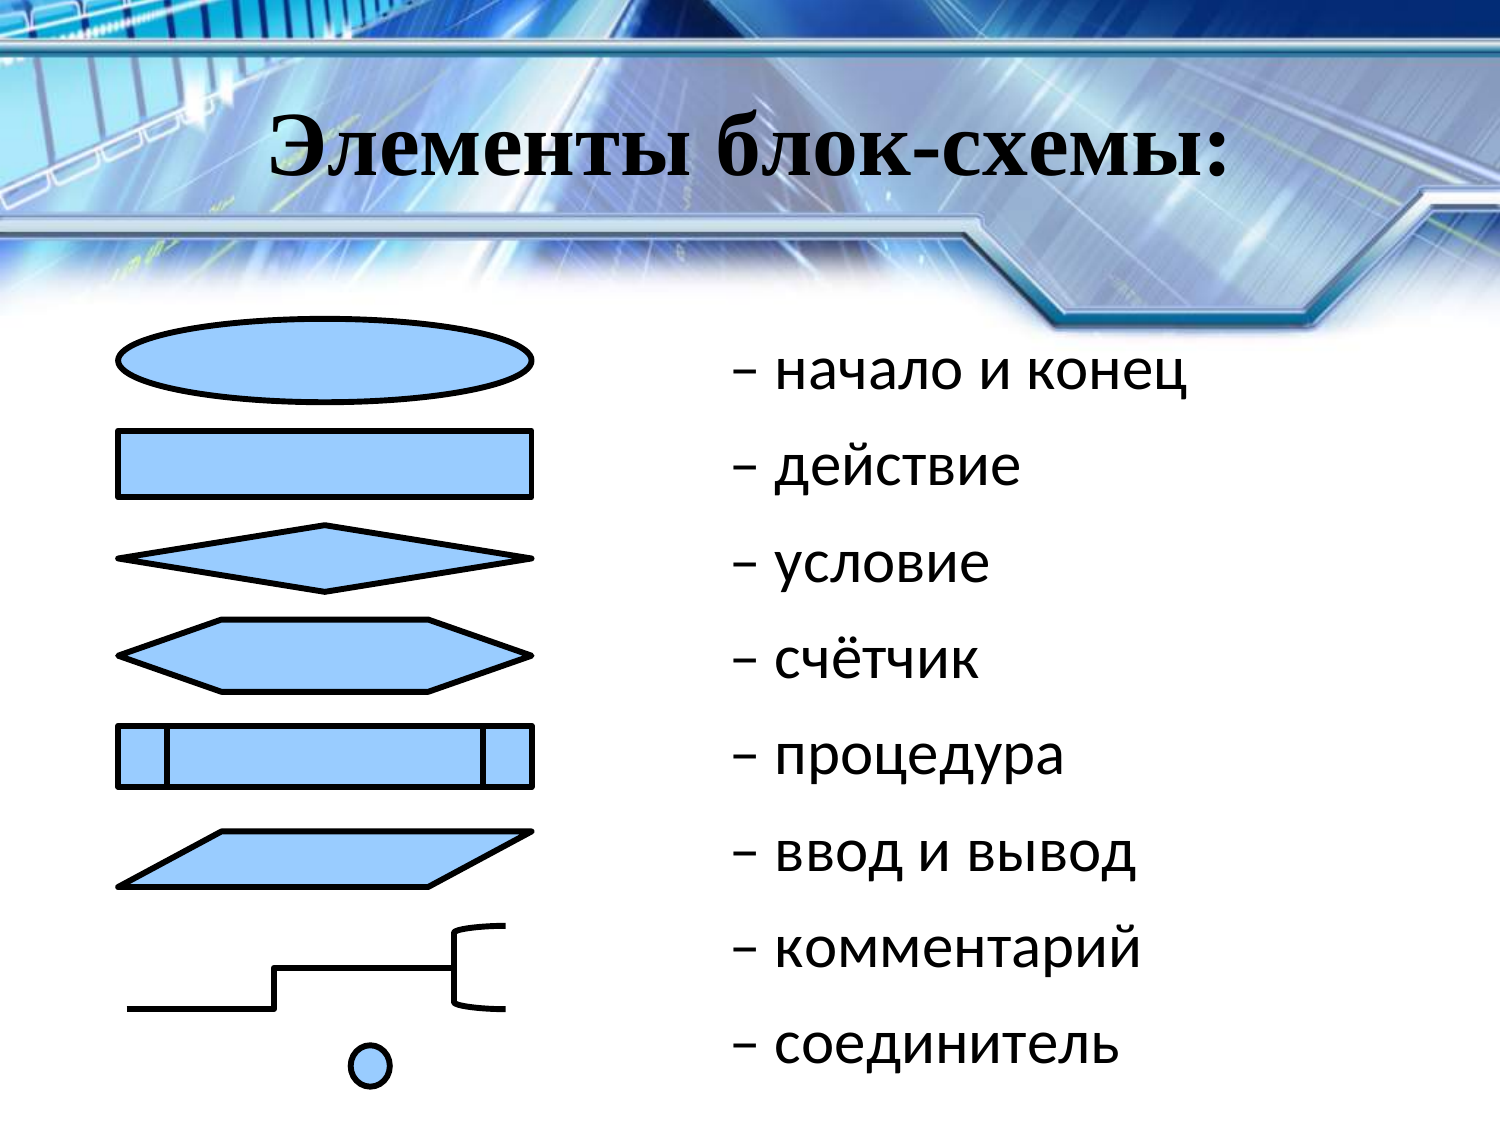

Элементы блок-схемы:
# – начало и конец
– действие
– условие
– счётчик
– процедура
– ввод и вывод
– комментарий
– соединитель